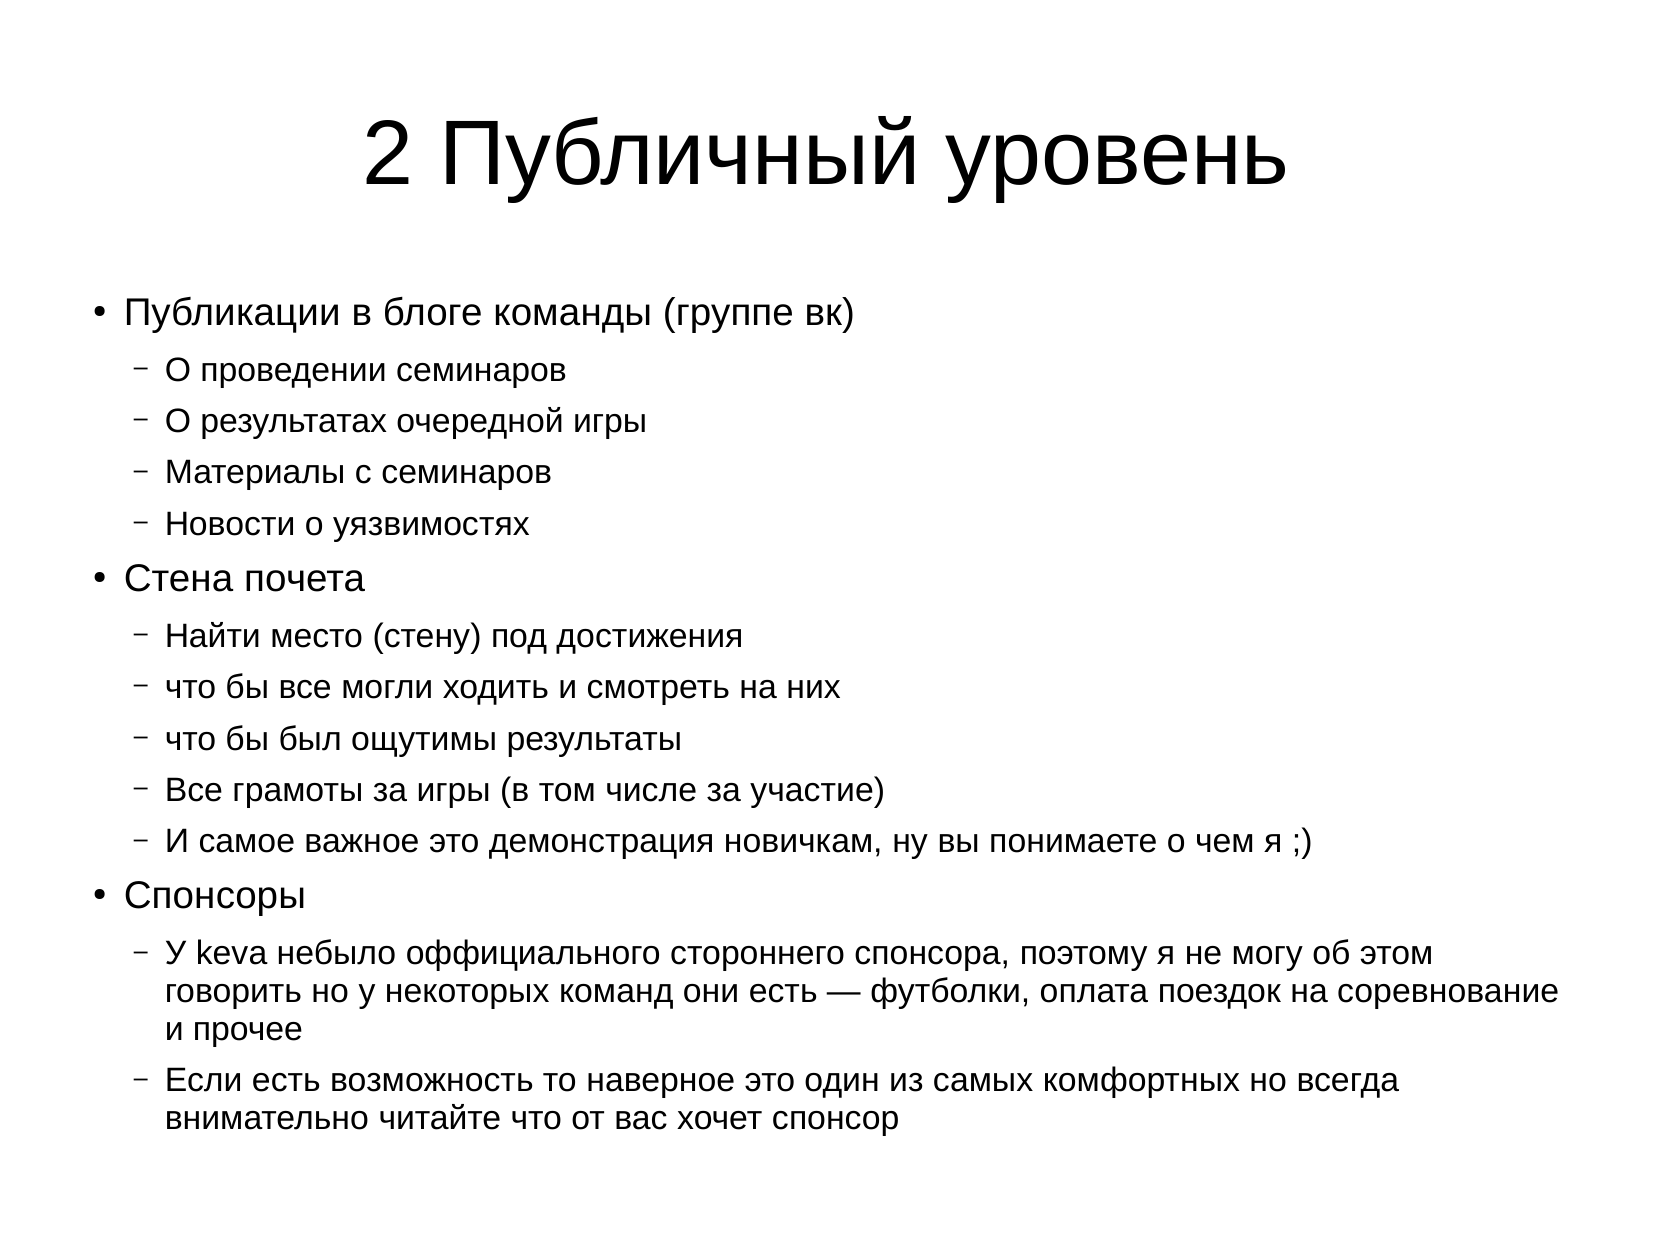

# 2 Публичный уровень
Публикации в блоге команды (группе вк)
О проведении семинаров
О результатах очередной игры
Материалы с семинаров
Новости о уязвимостях
Стена почета
Найти место (стену) под достижения
что бы все могли ходить и смотреть на них
что бы был ощутимы результаты
Все грамоты за игры (в том числе за участие)
И самое важное это демонстрация новичкам, ну вы понимаете о чем я ;)
Спонсоры
У keva небыло оффициального стороннего спонсора, поэтому я не могу об этом говорить но у некоторых команд они есть — футболки, оплата поездок на соревнование и прочее
Если есть возможность то наверное это один из самых комфортных но всегда внимательно читайте что от вас хочет спонсор